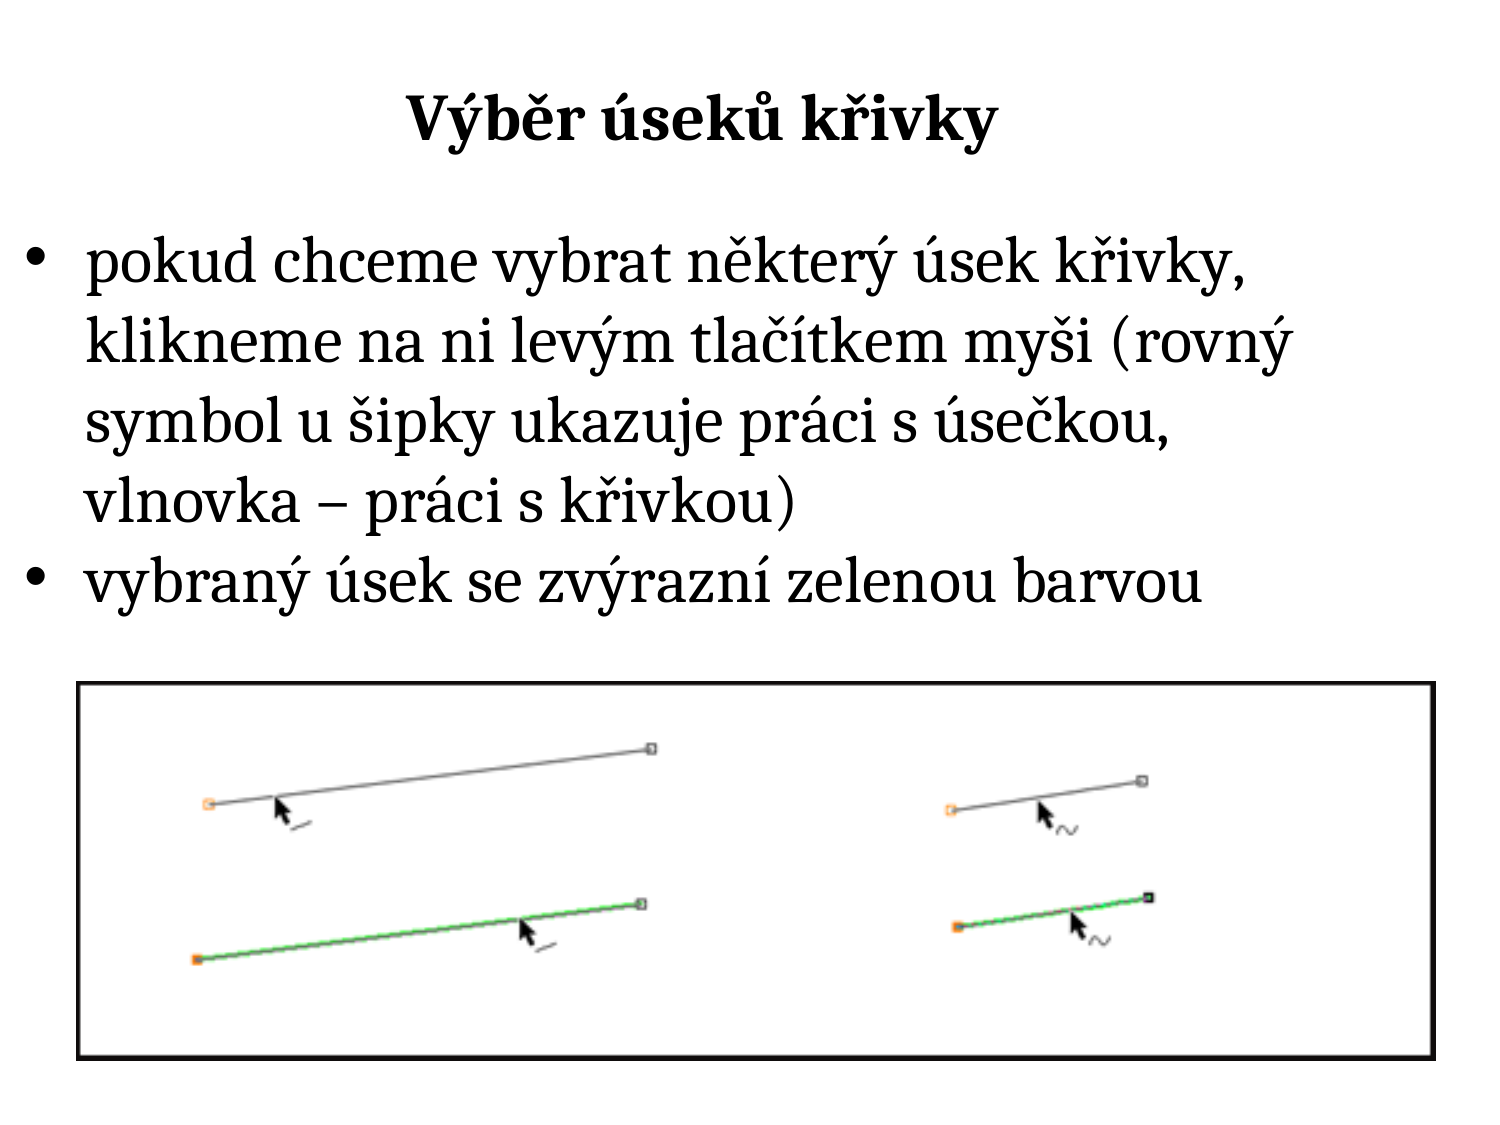

Výběr úseků křivky
pokud chceme vybrat některý úsek křivky, klikneme na ni levým tlačítkem myši (rovný symbol u šipky ukazuje práci s úsečkou,
 	vlnovka – práci s křivkou)
vybraný úsek se zvýrazní zelenou barvou